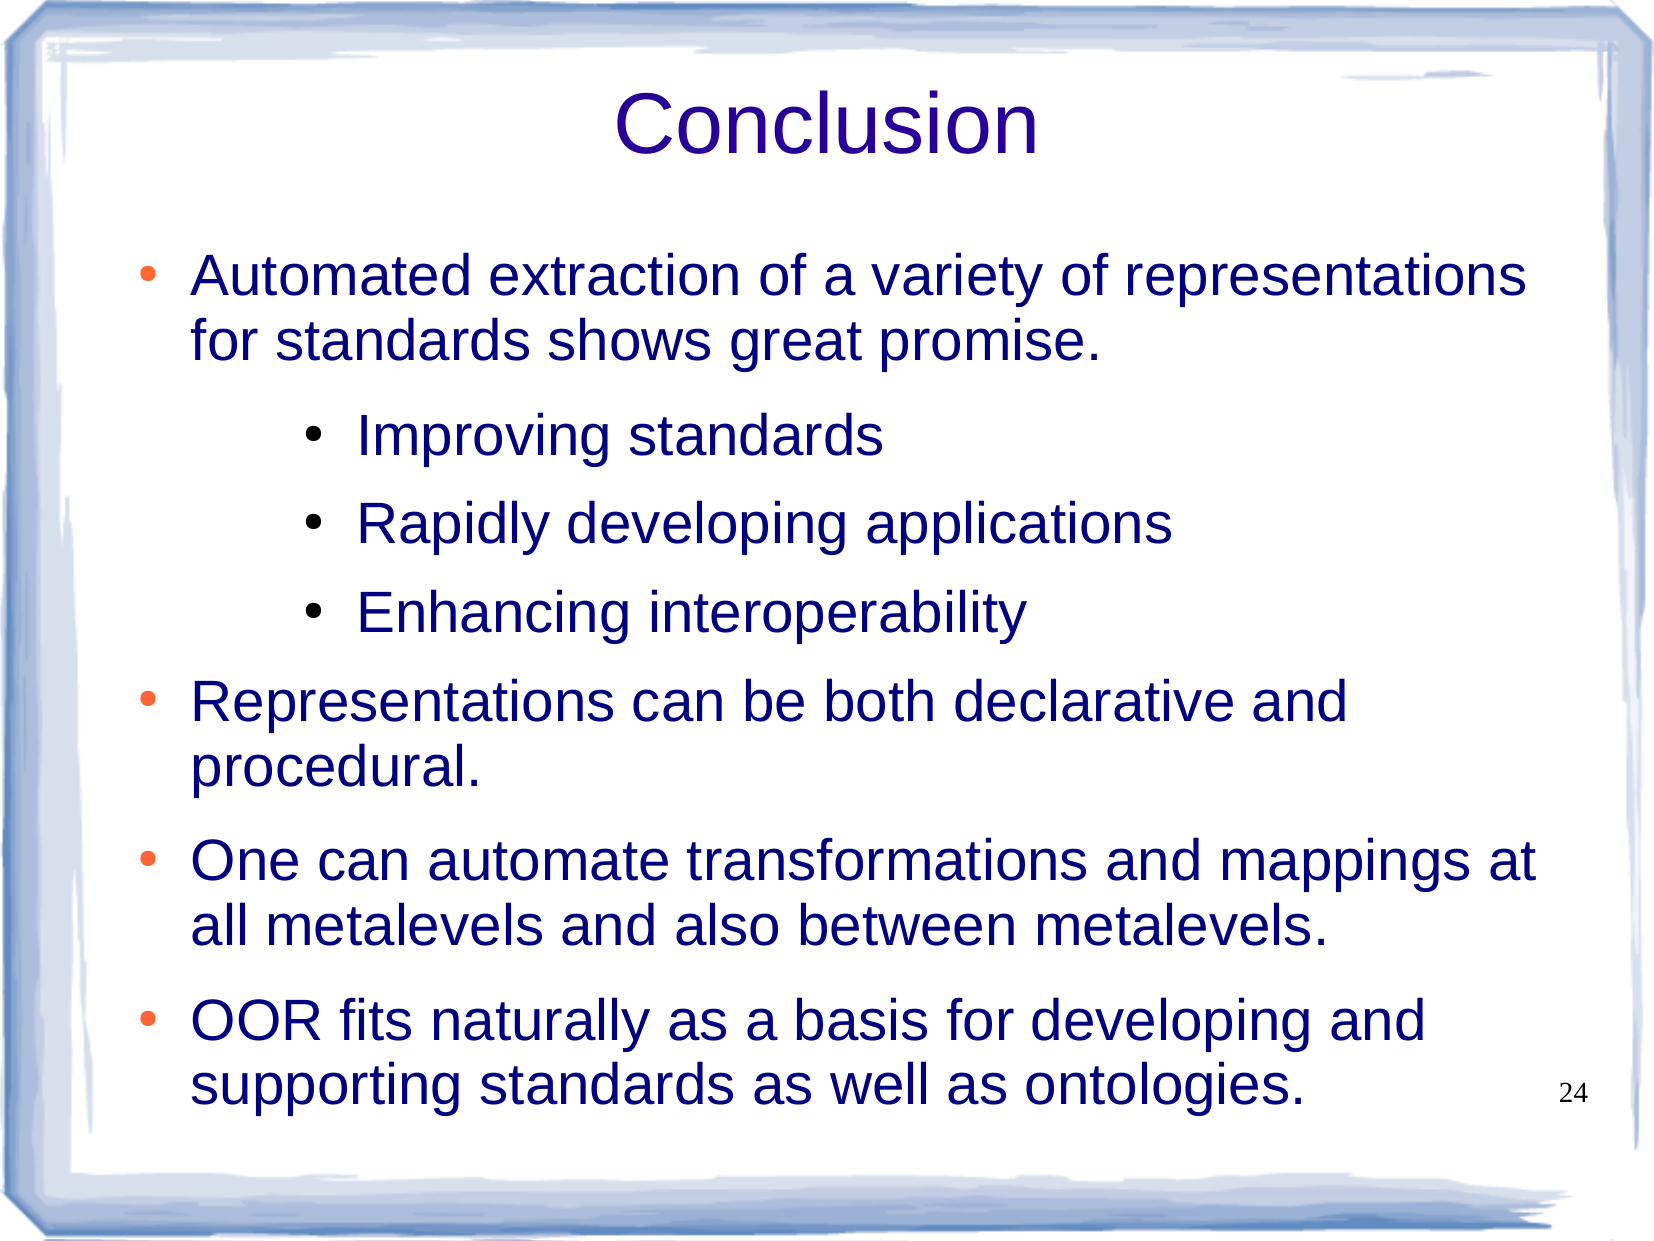

# Conclusion
Automated extraction of a variety of representations for standards shows great promise.
Improving standards
Rapidly developing applications
Enhancing interoperability
Representations can be both declarative and procedural.
One can automate transformations and mappings at all metalevels and also between metalevels.
OOR fits naturally as a basis for developing and supporting standards as well as ontologies.
24